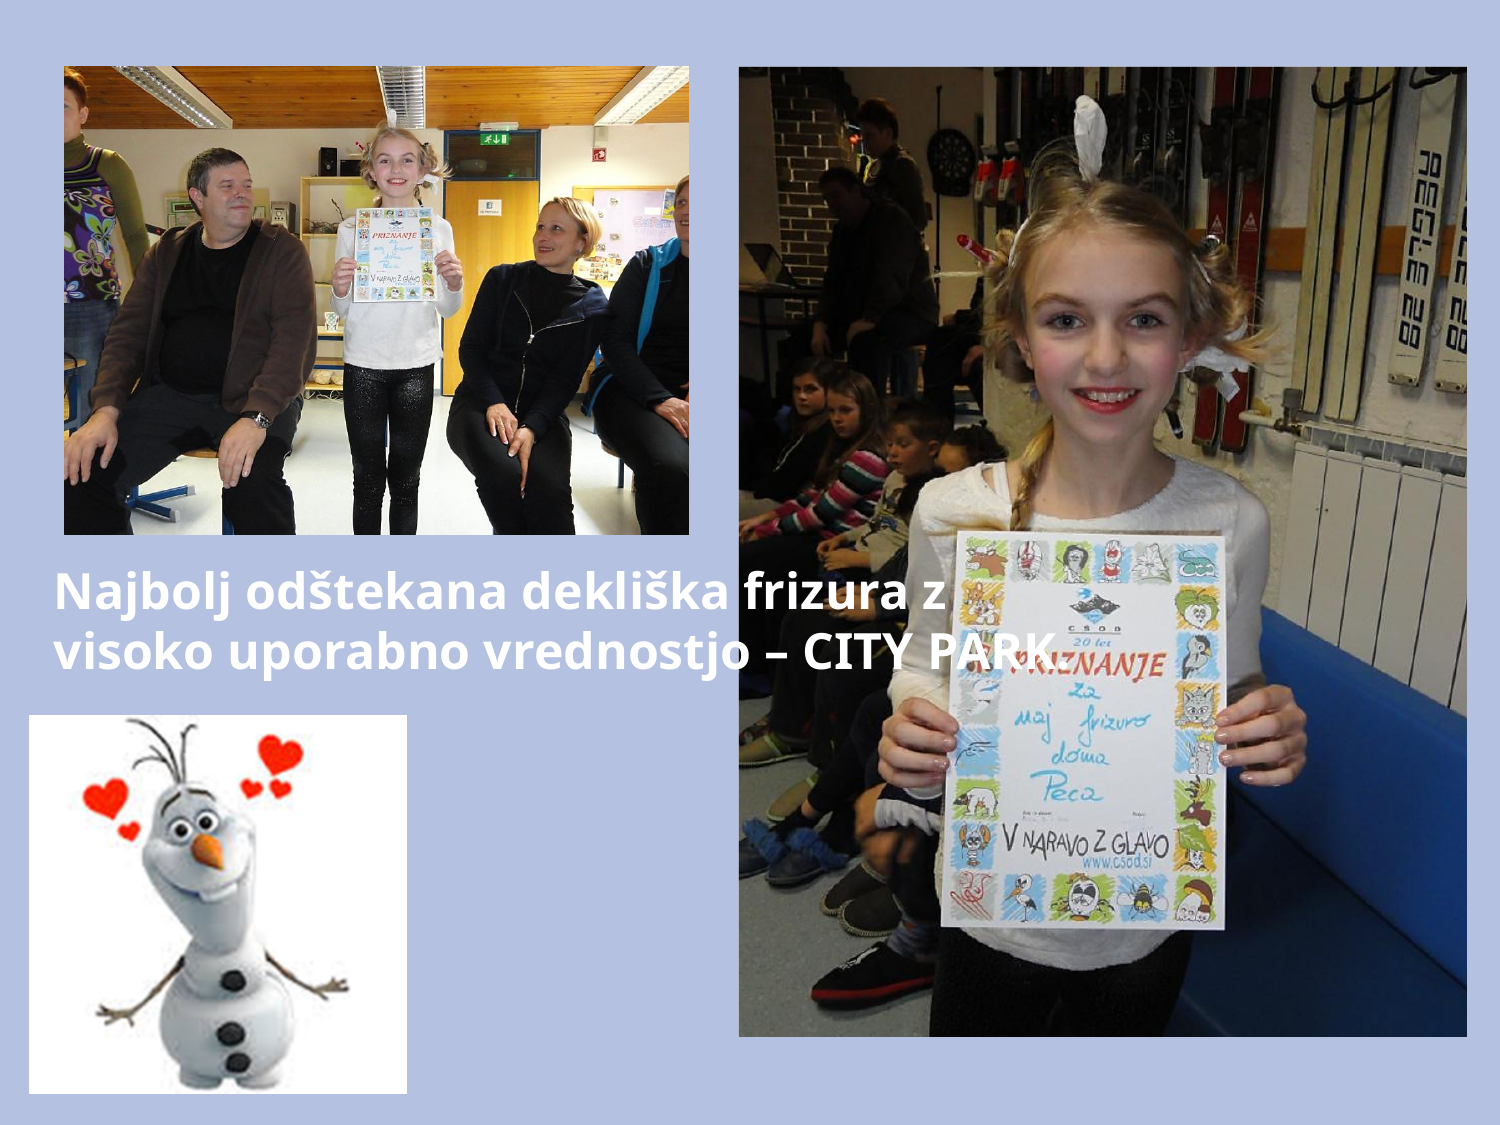

Najbolj odštekana dekliška frizura z
visoko uporabno vrednostjo – CITY PARK.